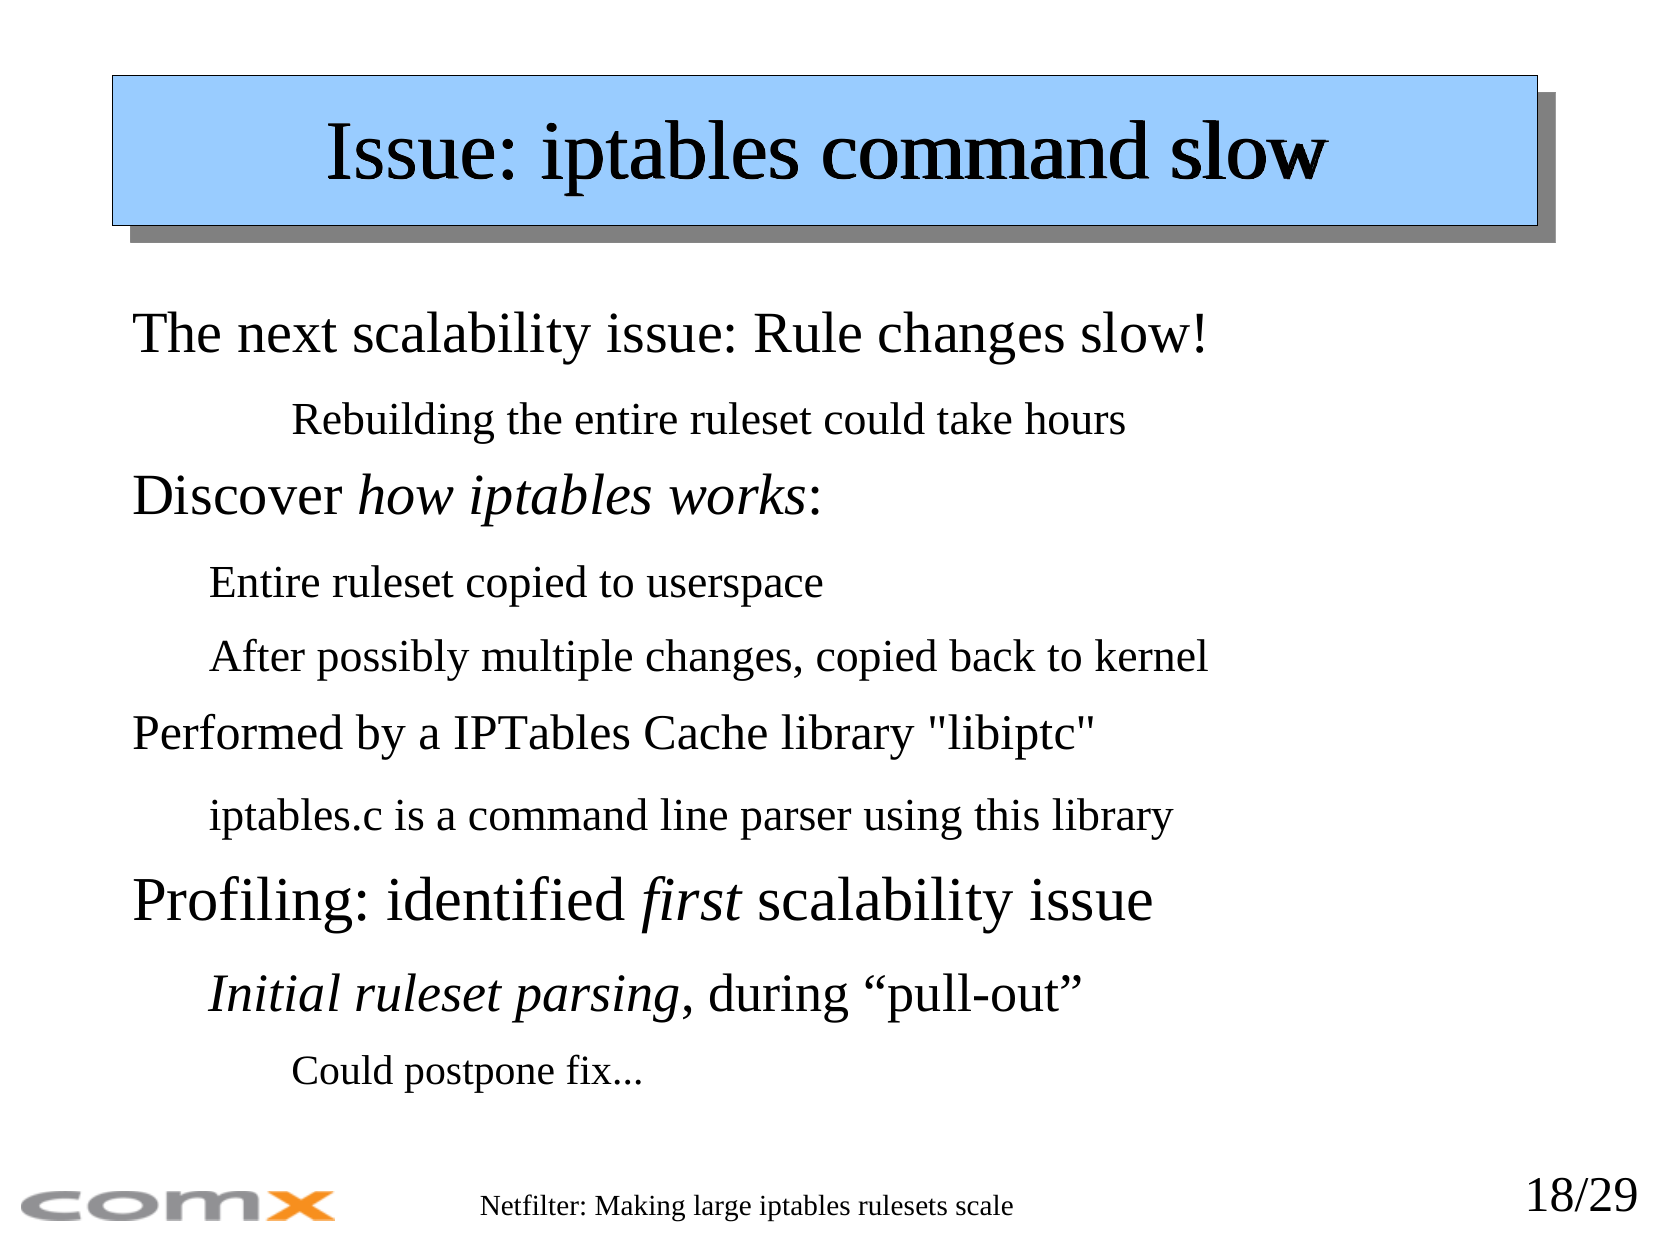

# Issue: iptables command slow
The next scalability issue: Rule changes slow!
Rebuilding the entire ruleset could take hours
Discover how iptables works:
Entire ruleset copied to userspace
After possibly multiple changes, copied back to kernel
Performed by a IPTables Cache library "libiptc"
iptables.c is a command line parser using this library
Profiling: identified first scalability issue
Initial ruleset parsing, during “pull-out”
Could postpone fix...